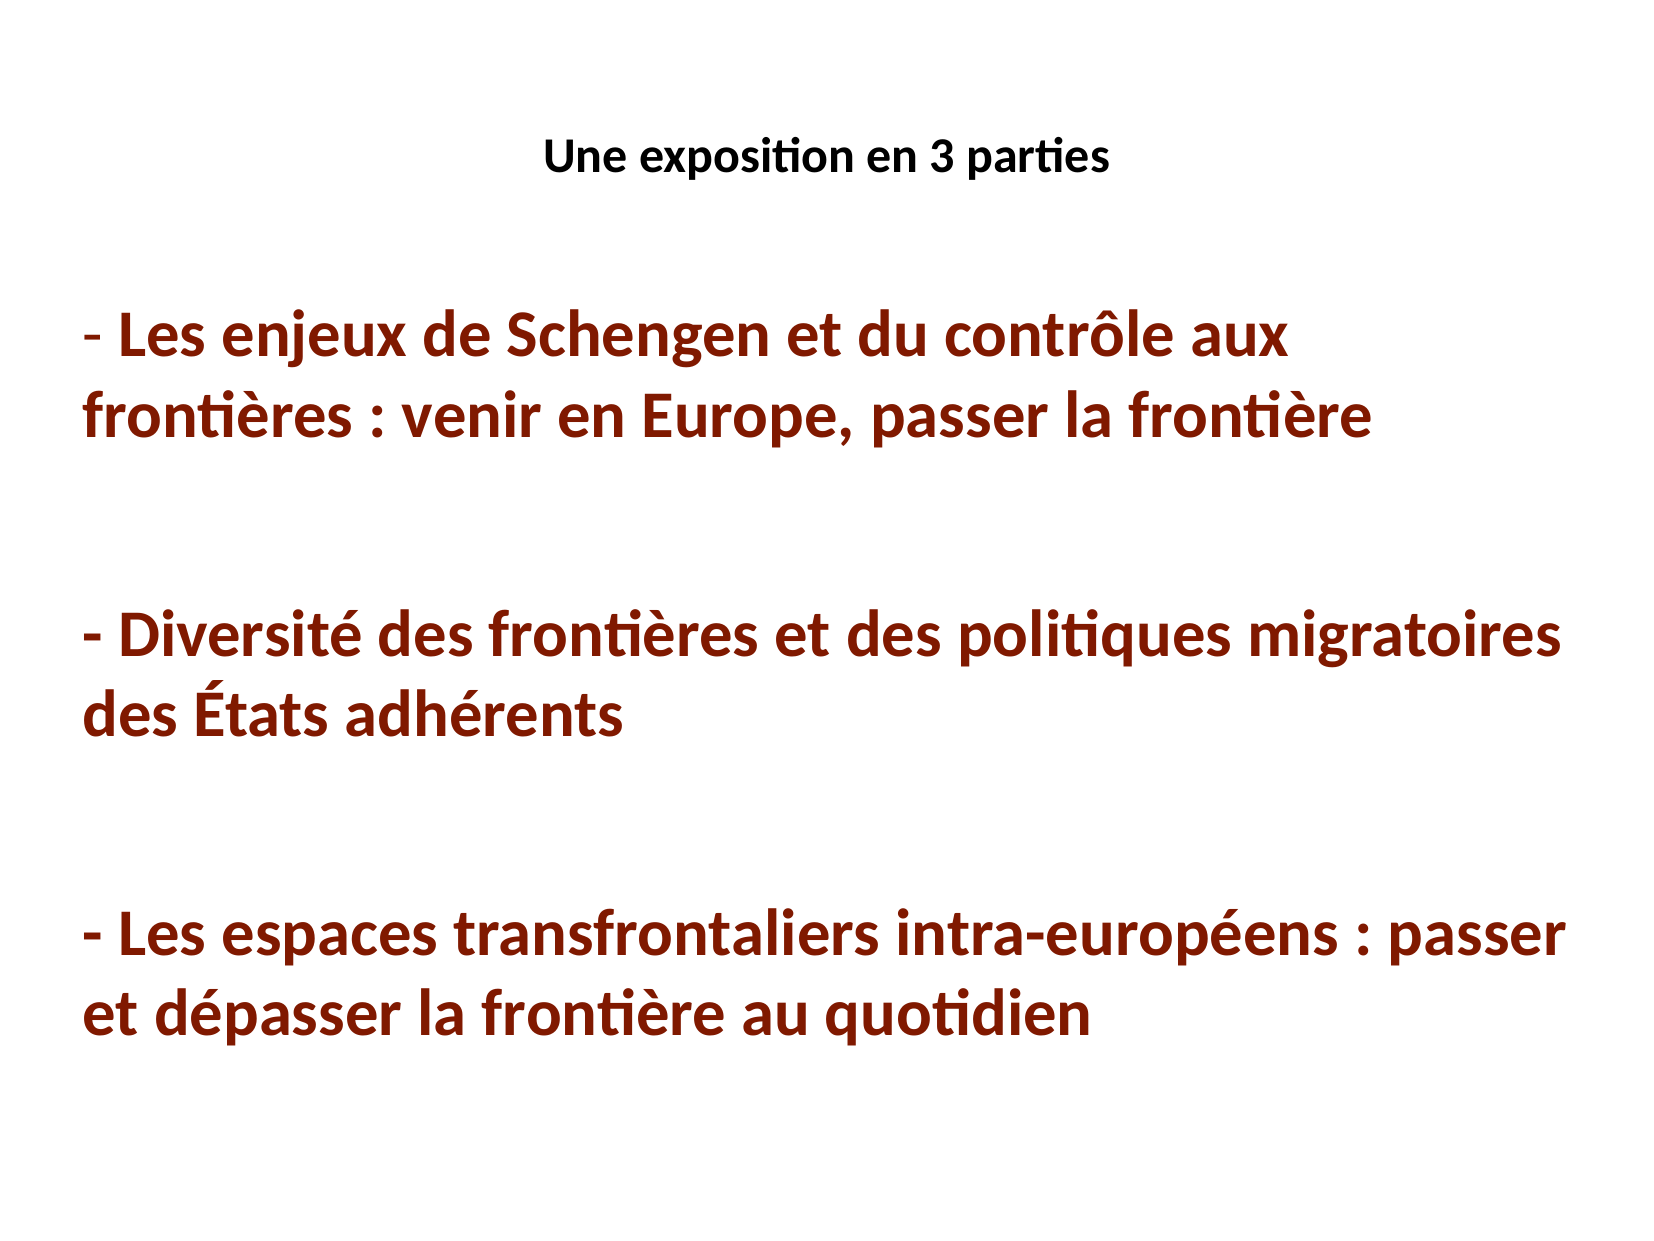

# Une exposition en 3 parties
- Les enjeux de Schengen et du contrôle aux frontières : venir en Europe, passer la frontière
- Diversité des frontières et des politiques migratoires des États adhérents
- Les espaces transfrontaliers intra-européens : passer et dépasser la frontière au quotidien